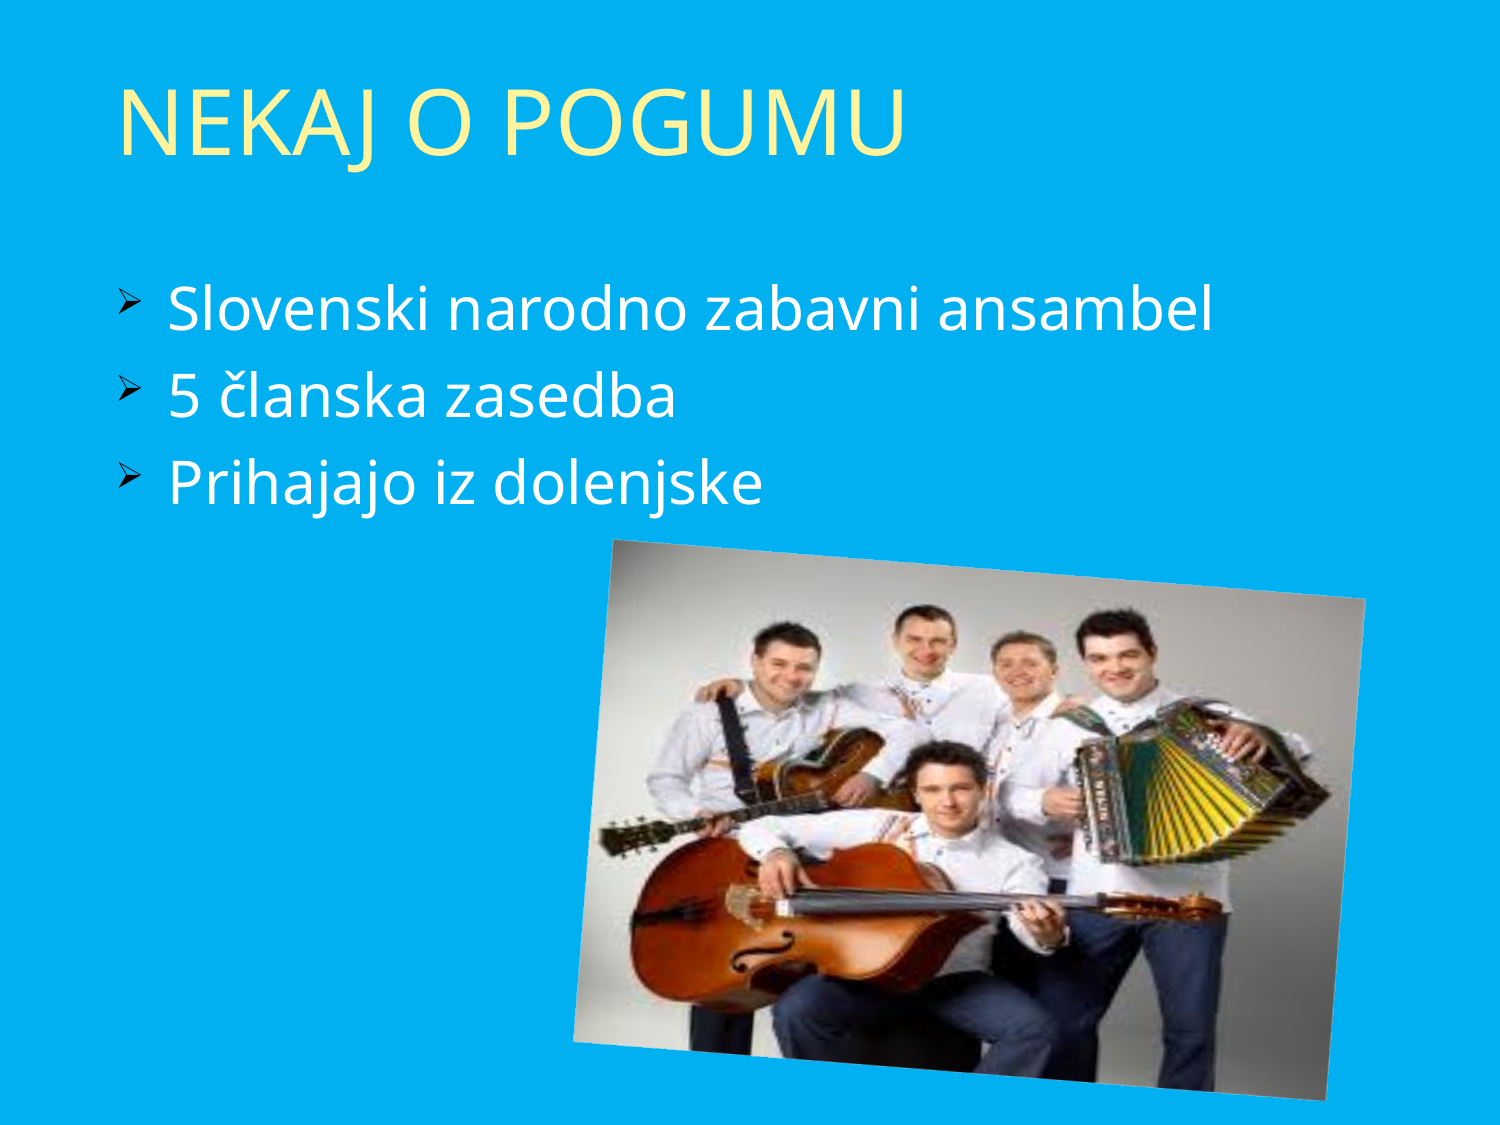

# NEKAJ O POGUMU
Slovenski narodno zabavni ansambel
5 članska zasedba
Prihajajo iz dolenjske